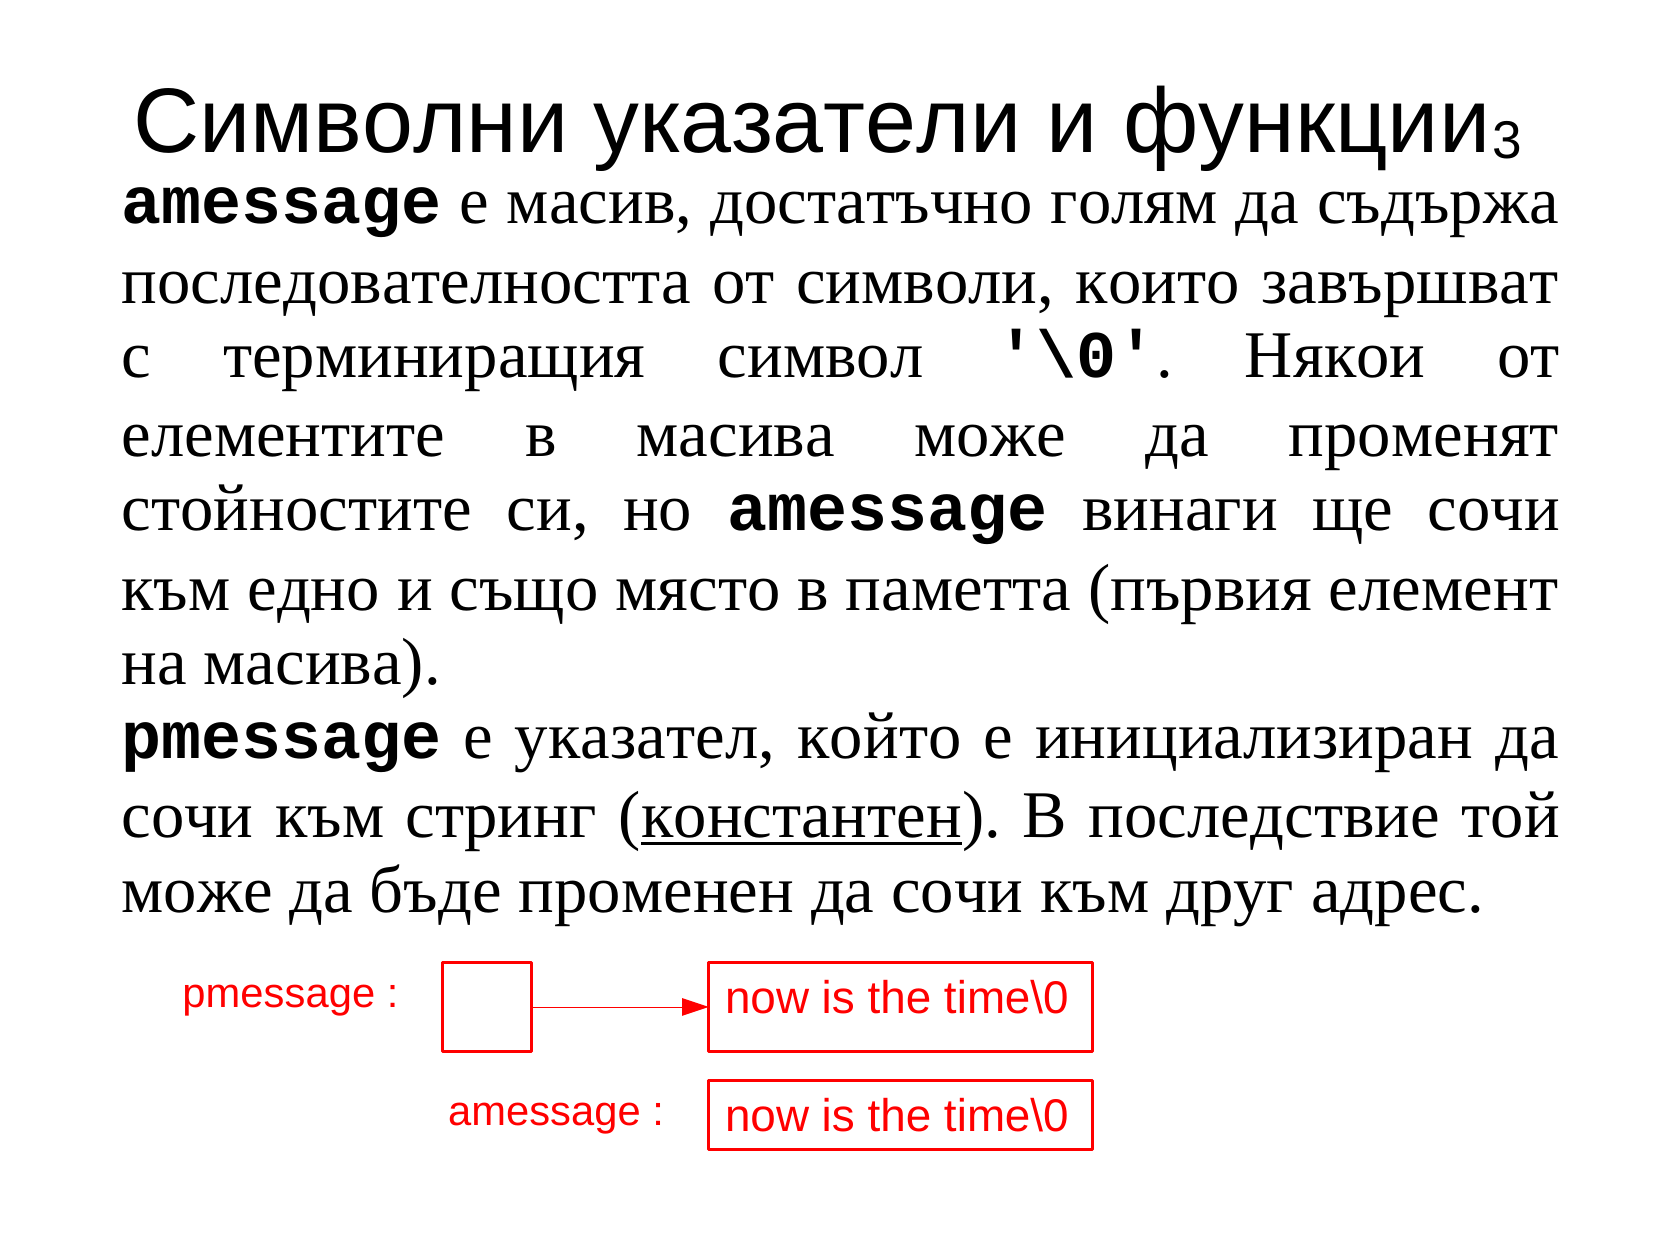

# Символни указатели и функции3
amessage е масив, достатъчно голям да съдържа последователността от символи, които завършват с терминиращия символ '\0'. Някои от елементите в масива може да променят стойностите си, но amessage винаги ще сочи към едно и също място в паметта (първия елемент на масива).
pmessage е указател, който е инициализиран да сочи към стринг (константен). В последствие той може да бъде променен да сочи към друг адрес.
pmessage :
now is the time\0
amessage :
now is the time\0